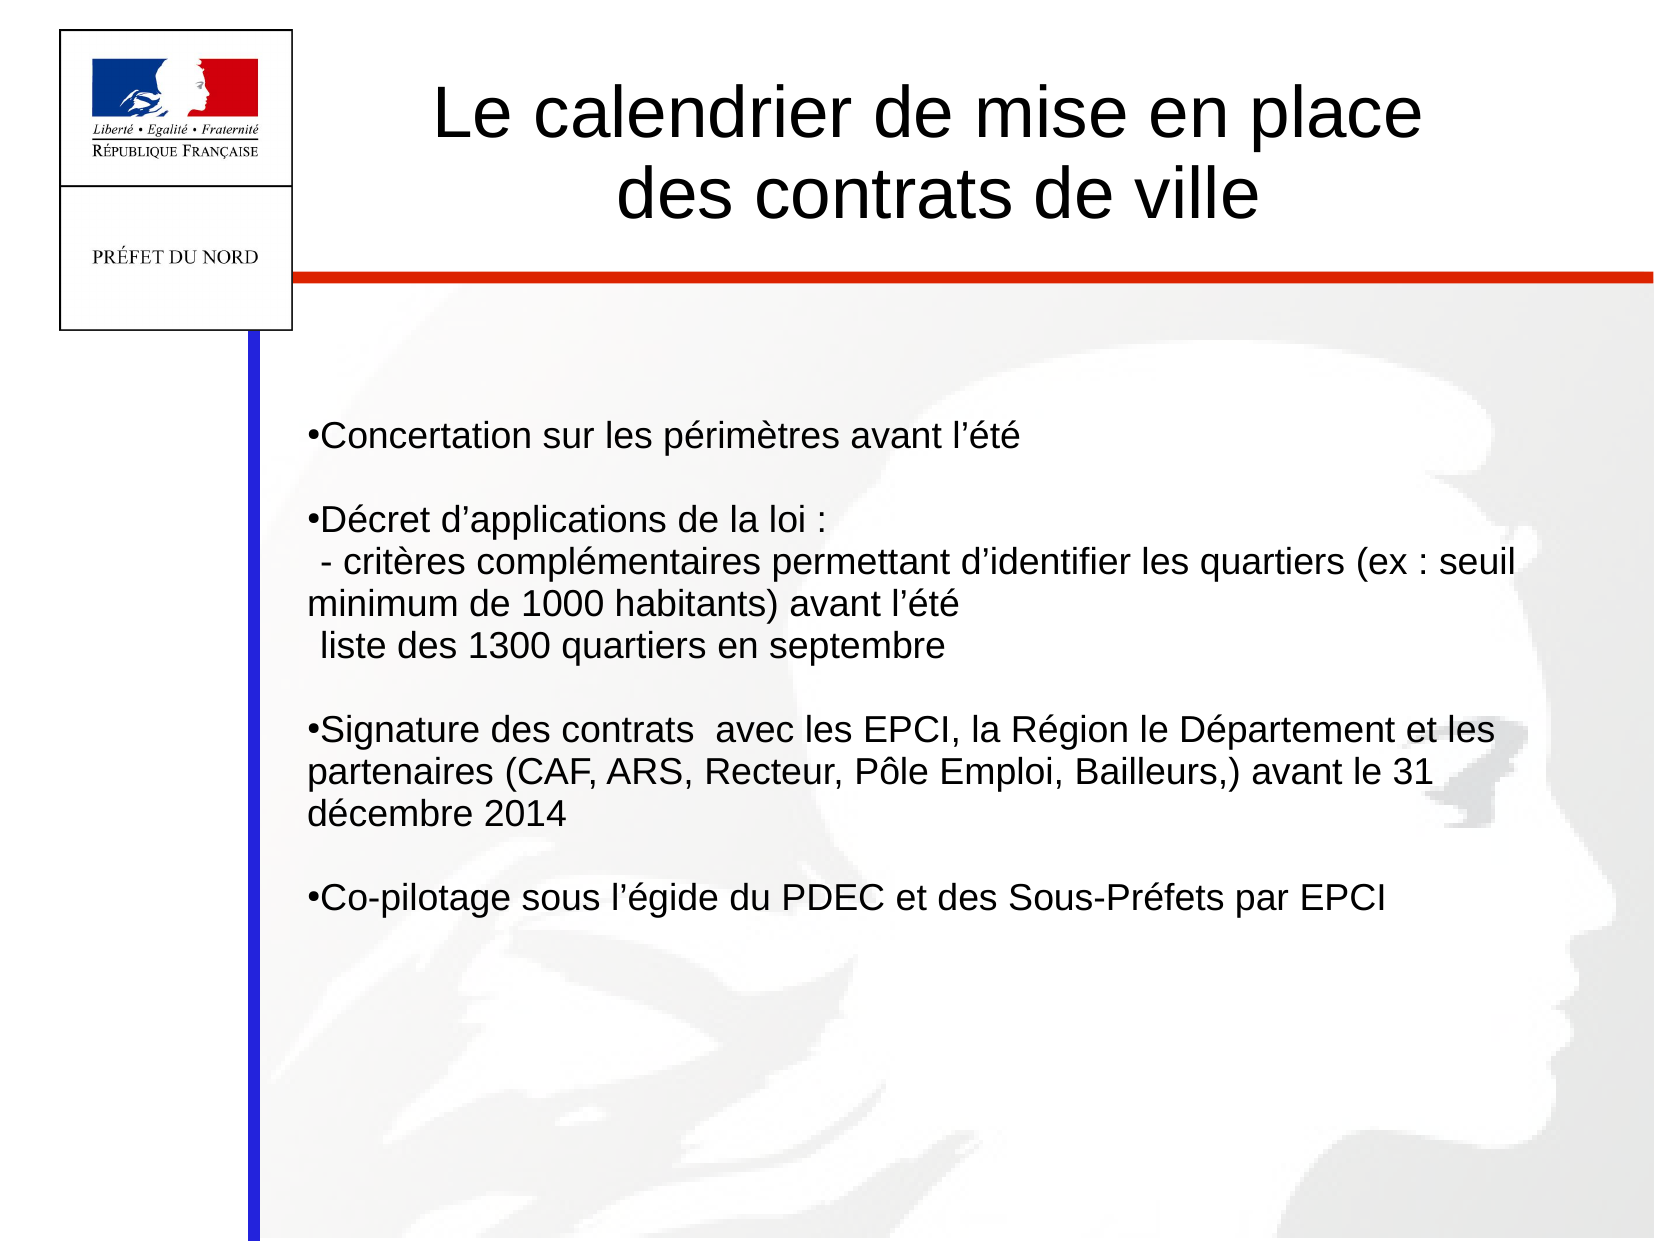

# Le calendrier de mise en place des contrats de ville
Concertation sur les périmètres avant l’été
Décret d’applications de la loi :
- critères complémentaires permettant d’identifier les quartiers (ex : seuil minimum de 1000 habitants) avant l’été
liste des 1300 quartiers en septembre
Signature des contrats avec les EPCI, la Région le Département et les partenaires (CAF, ARS, Recteur, Pôle Emploi, Bailleurs,) avant le 31 décembre 2014
Co-pilotage sous l’égide du PDEC et des Sous-Préfets par EPCI